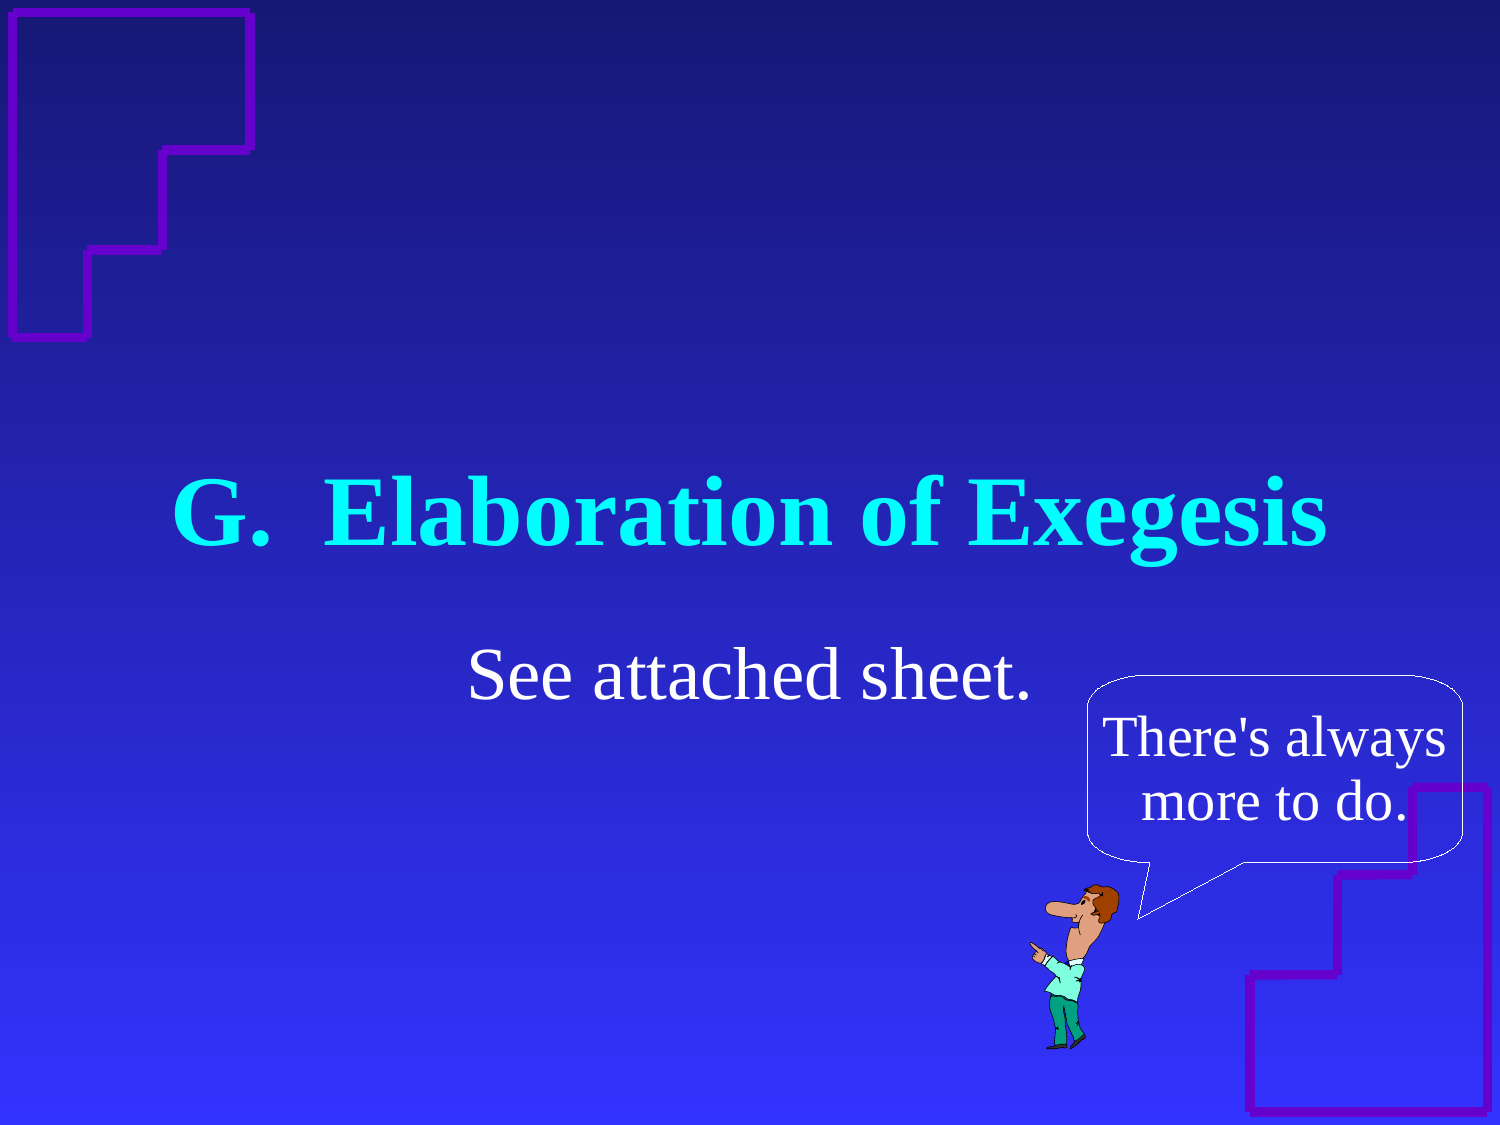

# G. Elaboration of Exegesis
See attached sheet.
There's always
more to do.